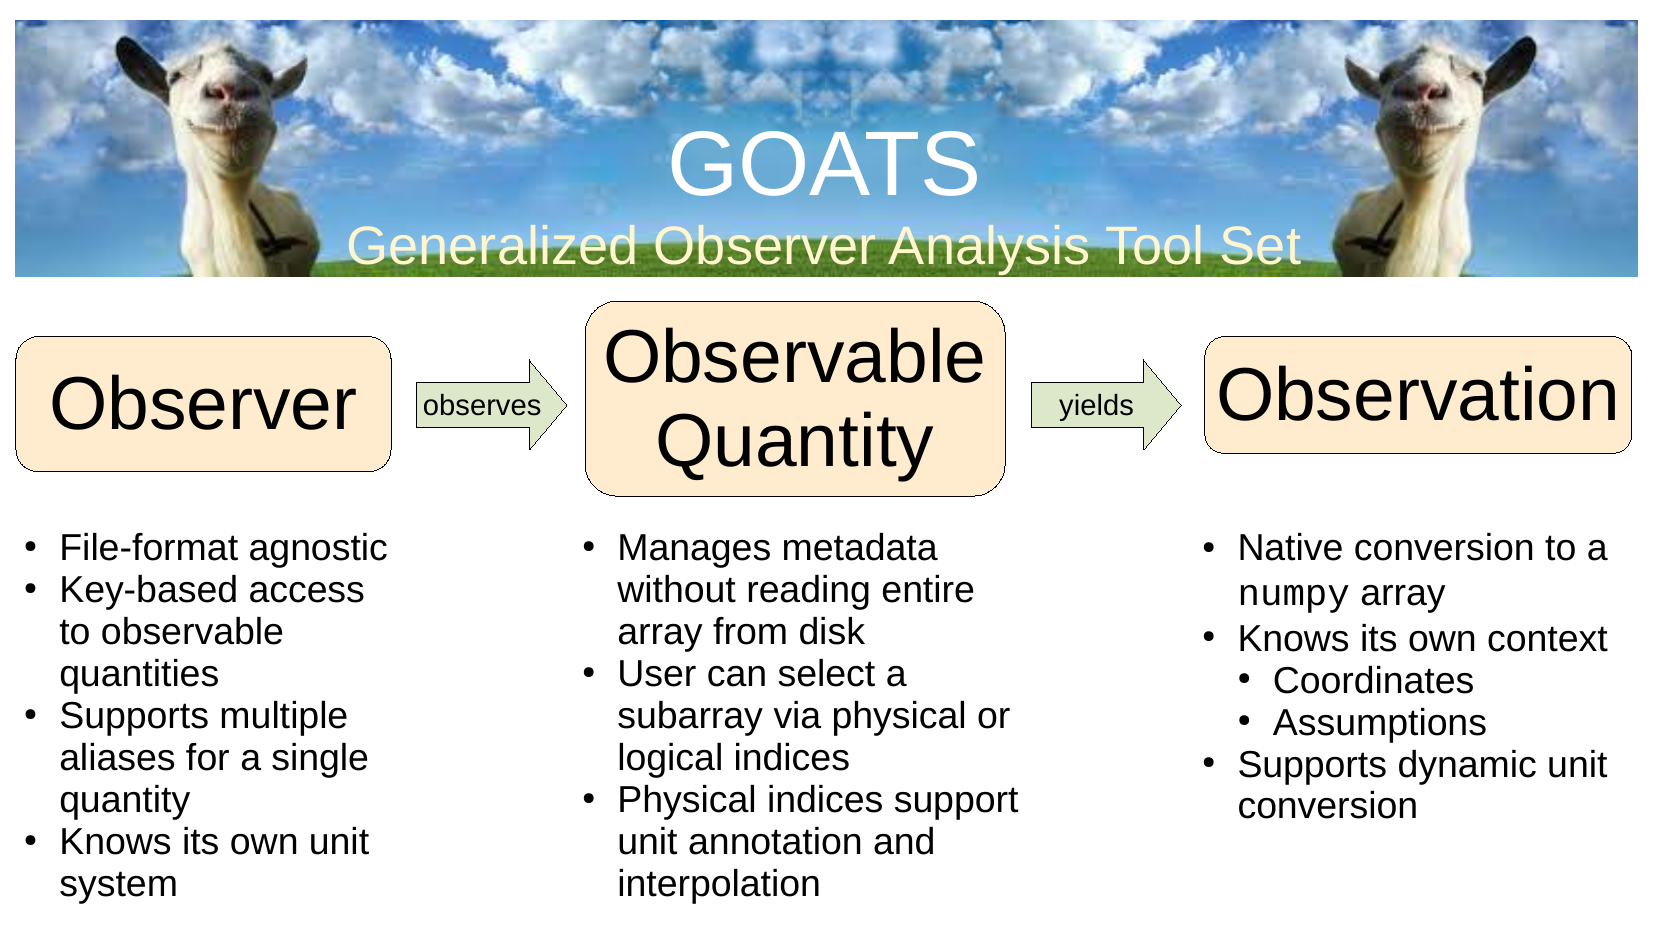

GOATS
Generalized Observer Analysis Tool Set
Observable
Quantity
Observer
Observation
observes
yields
File-format agnostic
Key-based access to observable quantities
Supports multiple aliases for a single quantity
Knows its own unit system
Manages metadata without reading entire array from disk
User can select a subarray via physical or logical indices
Physical indices support unit annotation and interpolation
Native conversion to a numpy array
Knows its own context
Coordinates
Assumptions
Supports dynamic unit conversion